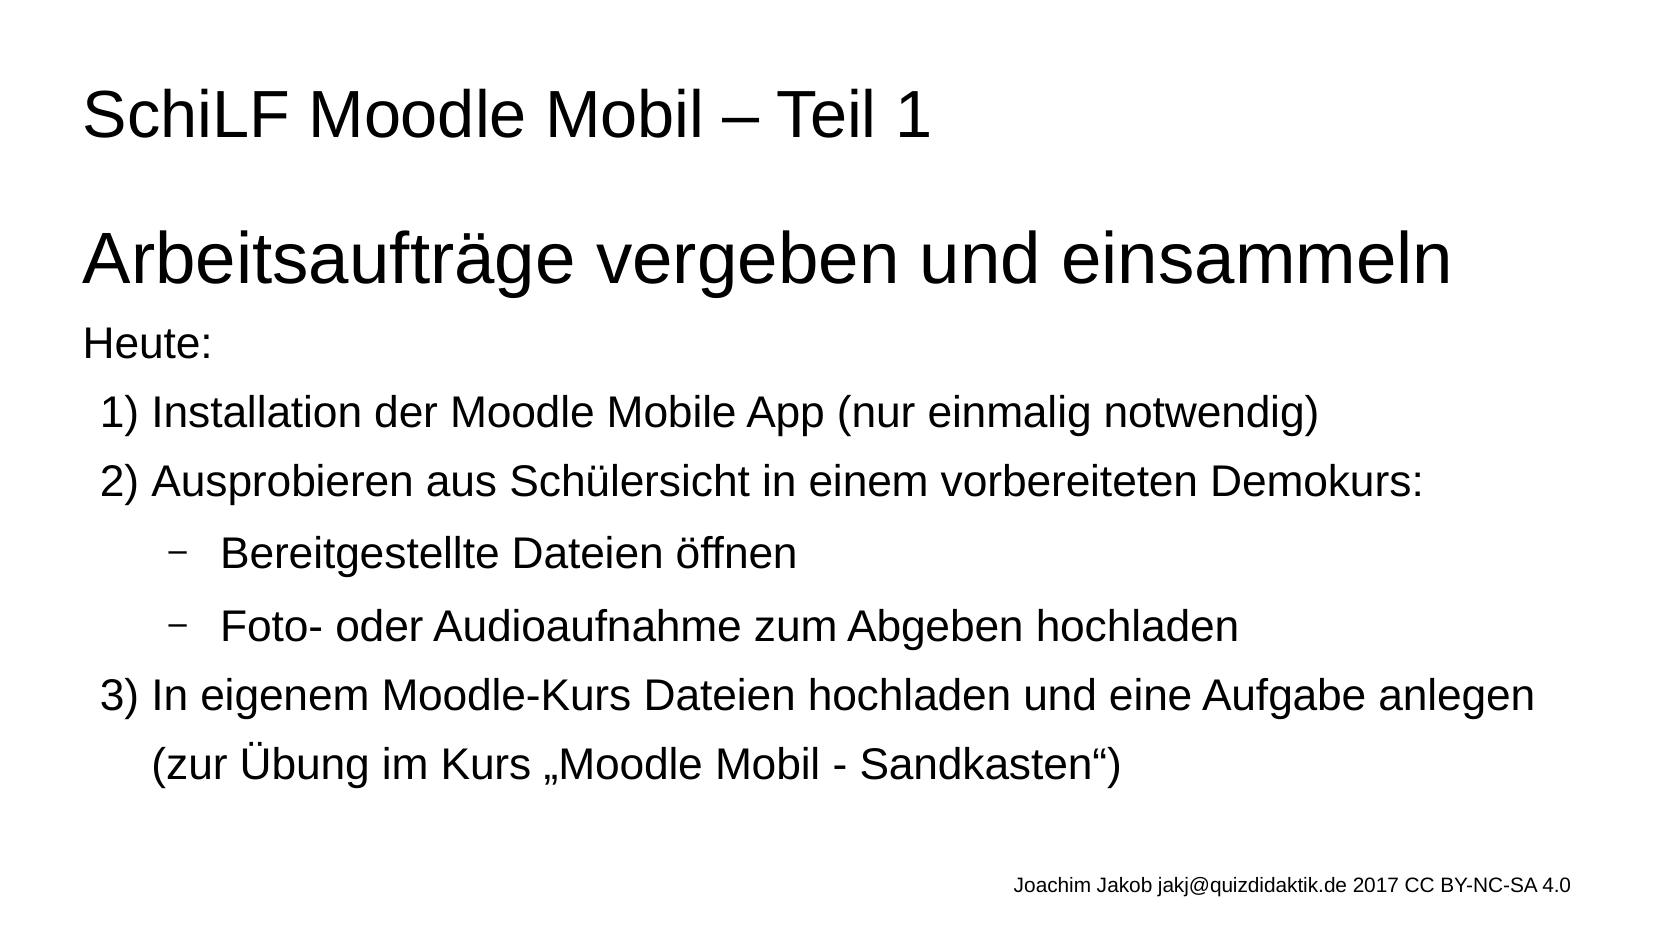

# SchiLF Moodle Mobil – Teil 1
Arbeitsaufträge vergeben und einsammeln
Heute:
Installation der Moodle Mobile App (nur einmalig notwendig)
Ausprobieren aus Schülersicht in einem vorbereiteten Demokurs:
Bereitgestellte Dateien öffnen
Foto- oder Audioaufnahme zum Abgeben hochladen
In eigenem Moodle-Kurs Dateien hochladen und eine Aufgabe anlegen
(zur Übung im Kurs „Moodle Mobil - Sandkasten“)